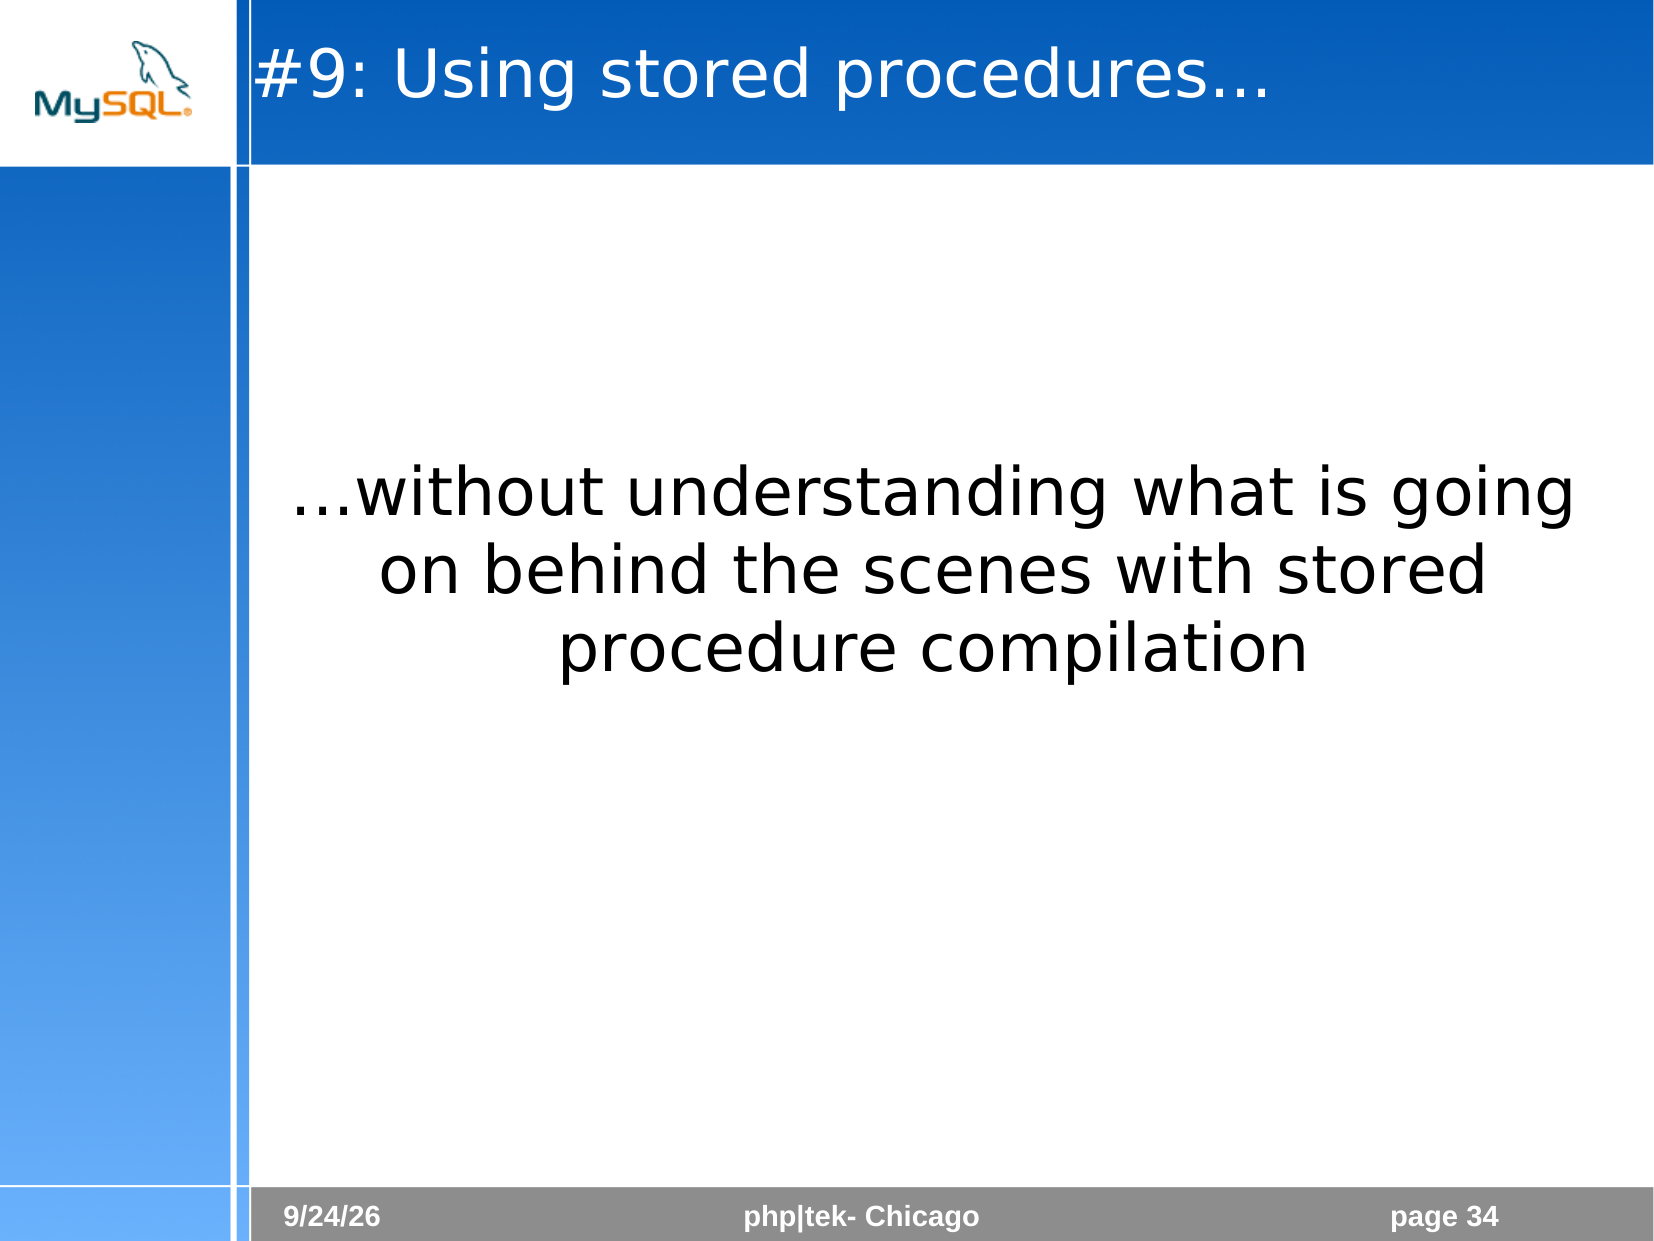

# #9: Using stored procedures...
...without understanding what is going on behind the scenes with stored procedure compilation